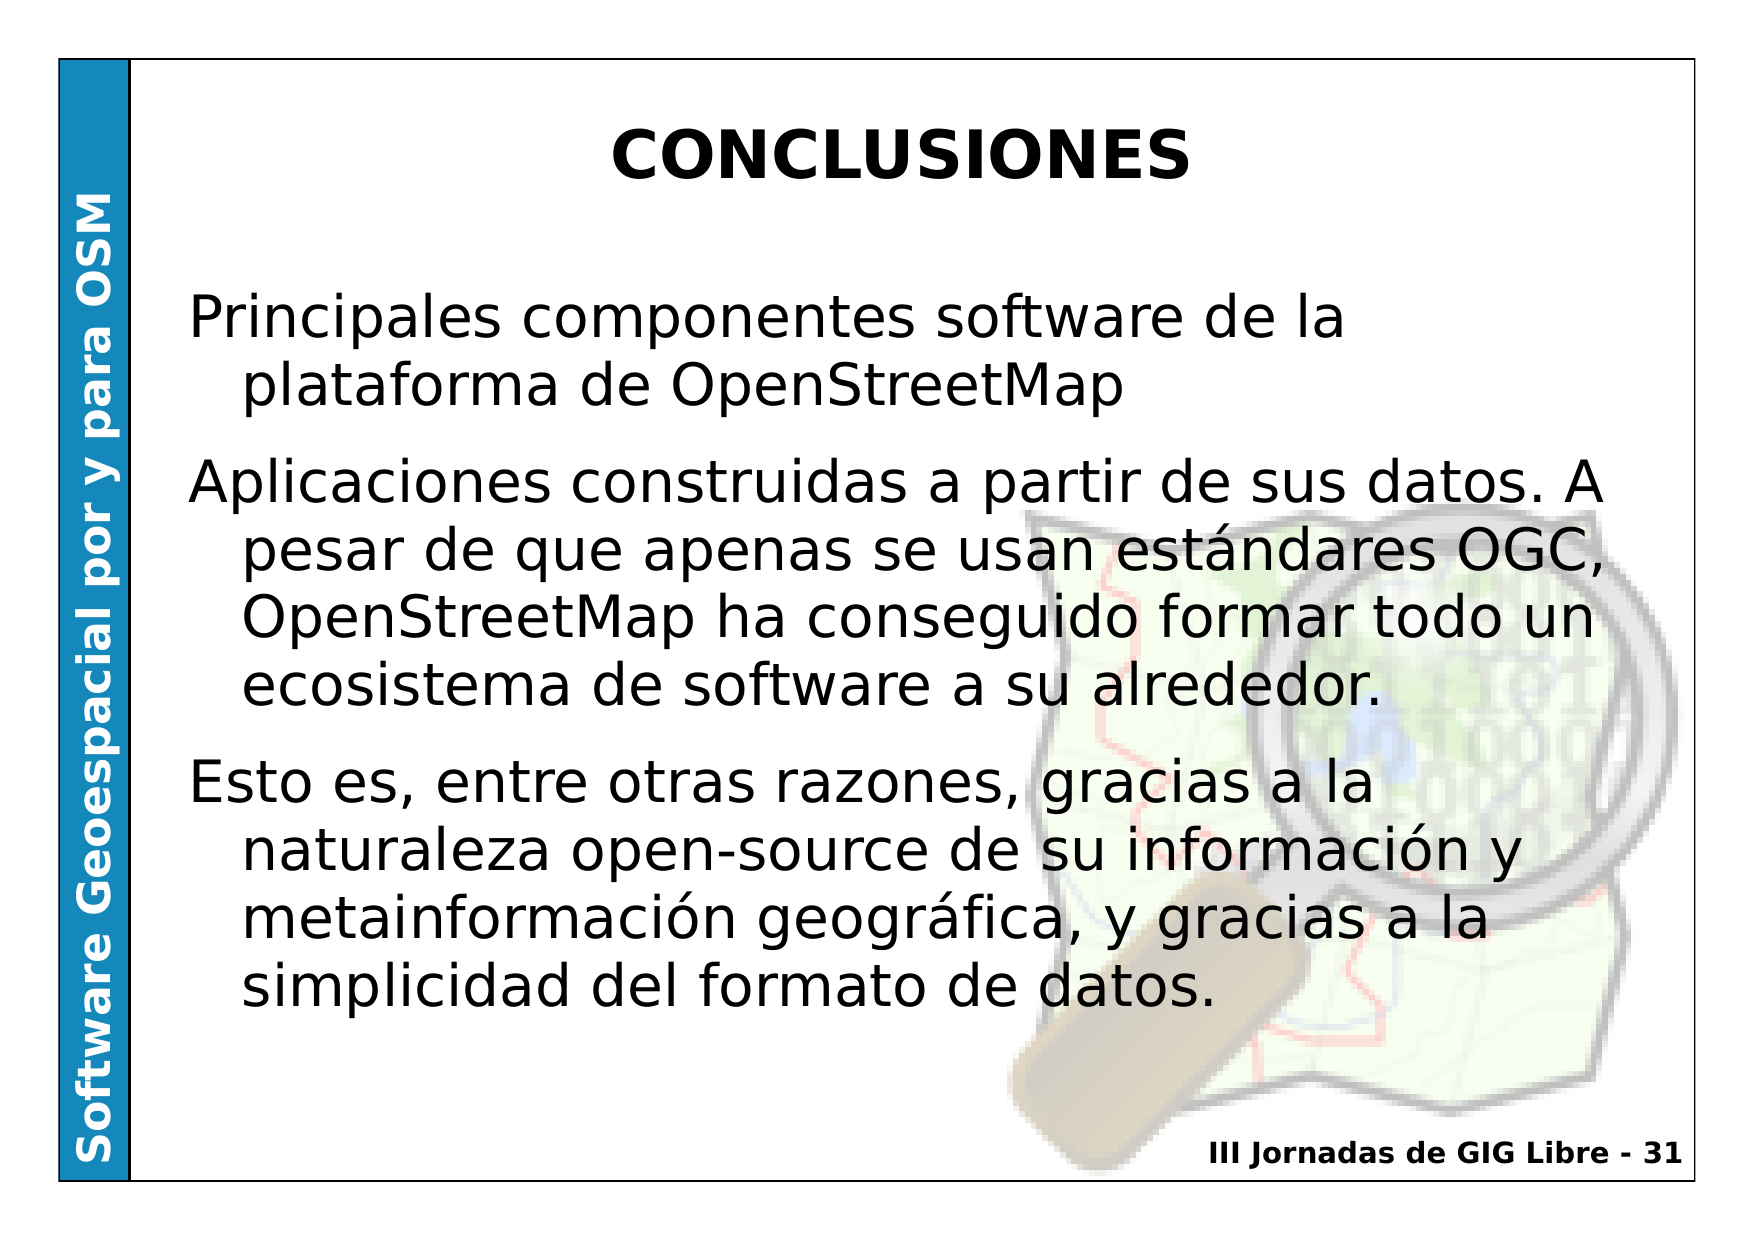

# CONCLUSIONES
Principales componentes software de la plataforma de OpenStreetMap
Aplicaciones construidas a partir de sus datos. A pesar de que apenas se usan estándares OGC, OpenStreetMap ha conseguido formar todo un ecosistema de software a su alrededor.
Esto es, entre otras razones, gracias a la naturaleza open-source de su información y metainformación geográfica, y gracias a la simplicidad del formato de datos.
31